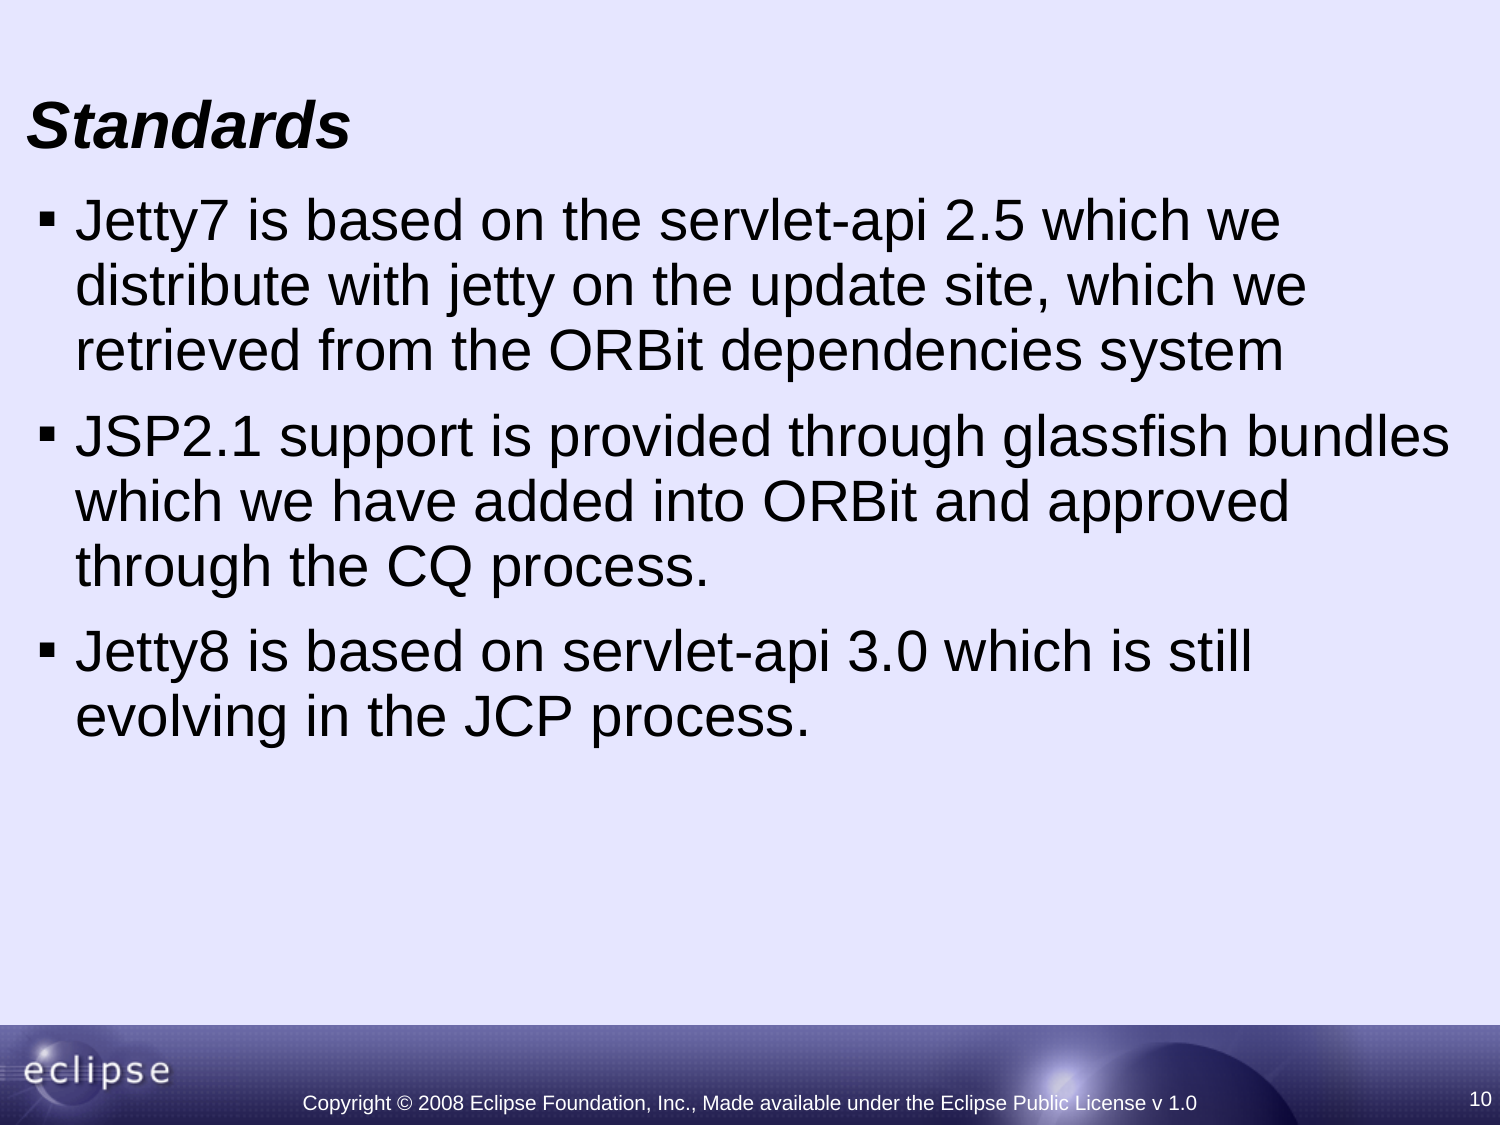

# Standards
Jetty7 is based on the servlet-api 2.5 which we distribute with jetty on the update site, which we retrieved from the ORBit dependencies system
JSP2.1 support is provided through glassfish bundles which we have added into ORBit and approved through the CQ process.
Jetty8 is based on servlet-api 3.0 which is still evolving in the JCP process.
10